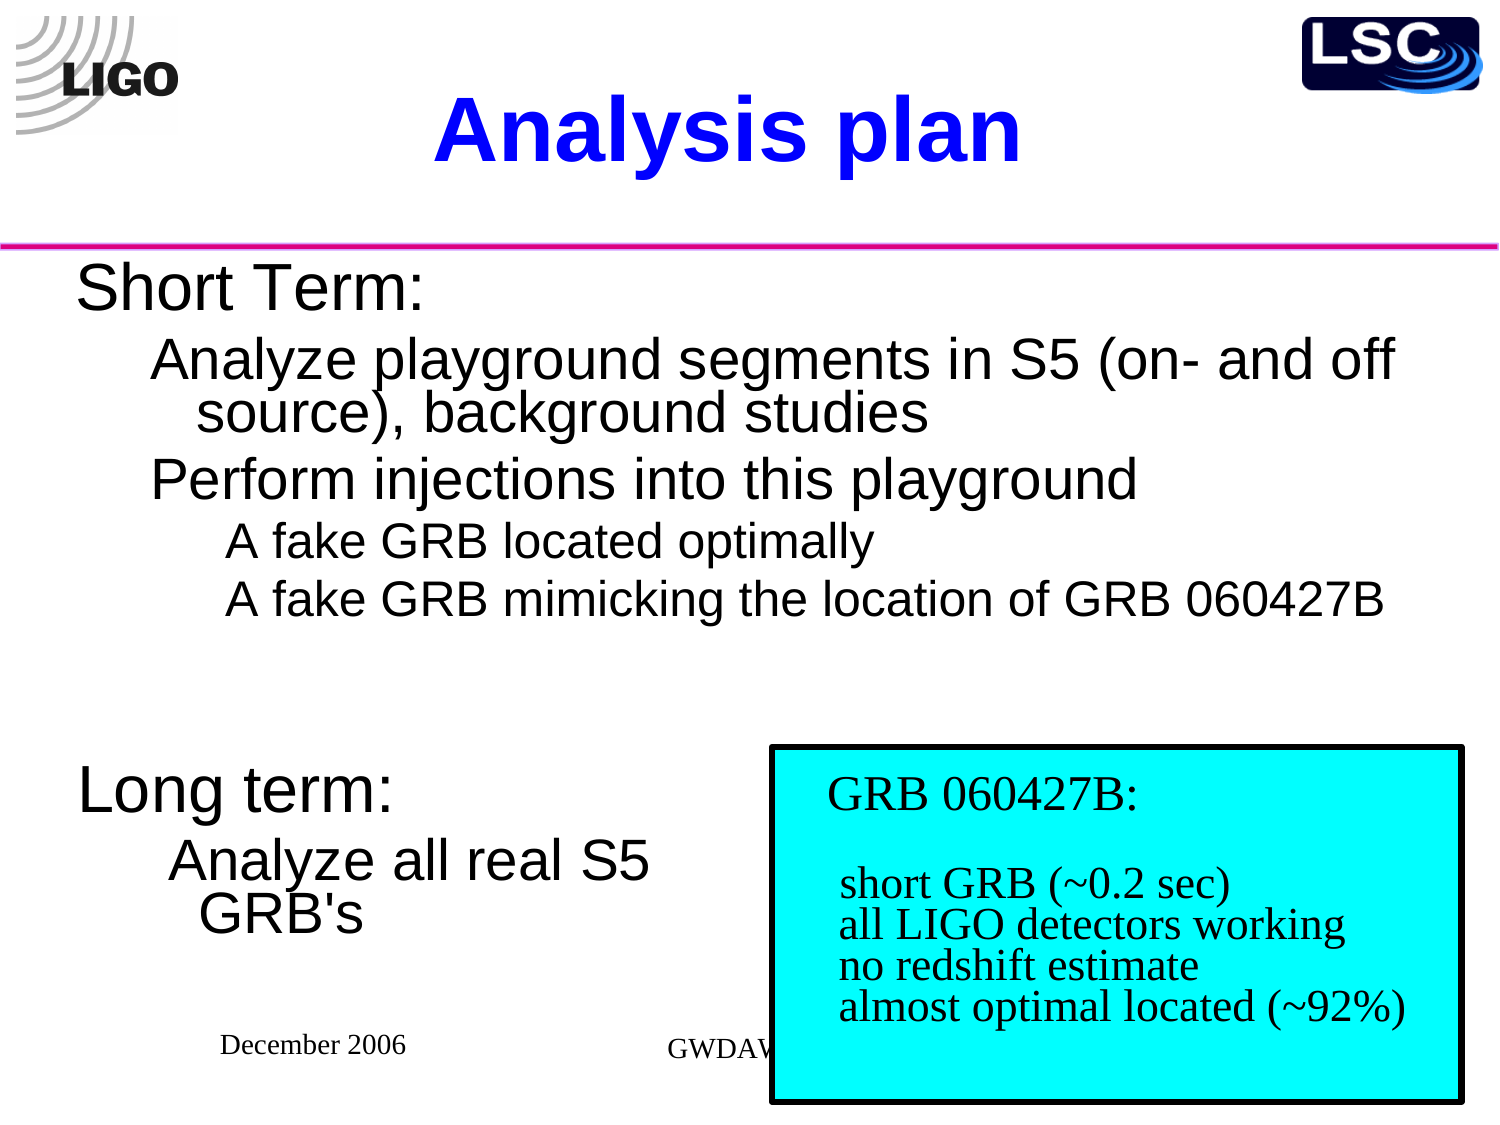

# Analysis plan
Short Term:
Analyze playground segments in S5 (on- and off source), background studies
Perform injections into this playground
A fake GRB located optimally
A fake GRB mimicking the location of GRB 060427B
GRB 060427B:
 short GRB (~0.2 sec)
 all LIGO detectors working
 no redshift estimate
 almost optimal located (~92%)
Long term:
 Analyze all real S5 GRB's
December 2006
GWDAW-11
10